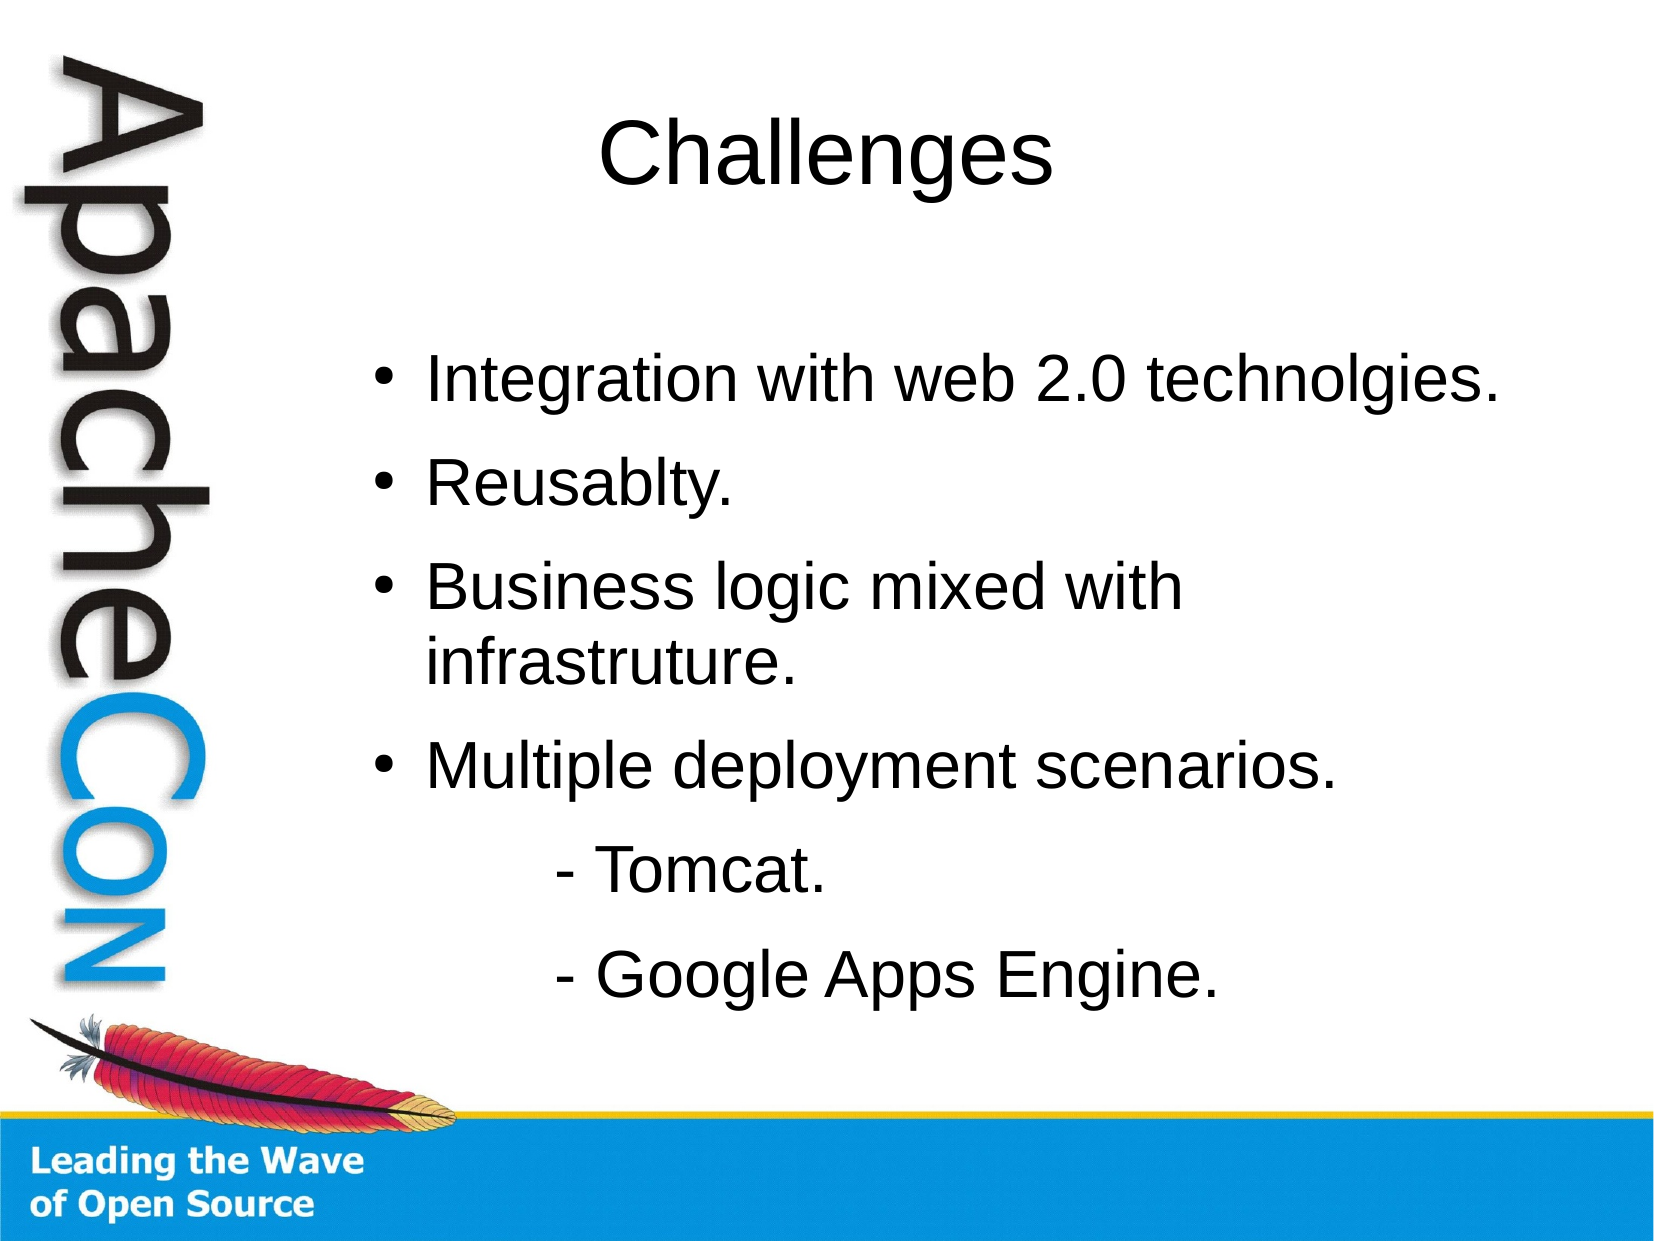

# Challenges
Integration with web 2.0 technolgies.
Reusablty.
Business logic mixed with infrastruture.
Multiple deployment scenarios.
 - Tomcat.
 - Google Apps Engine.